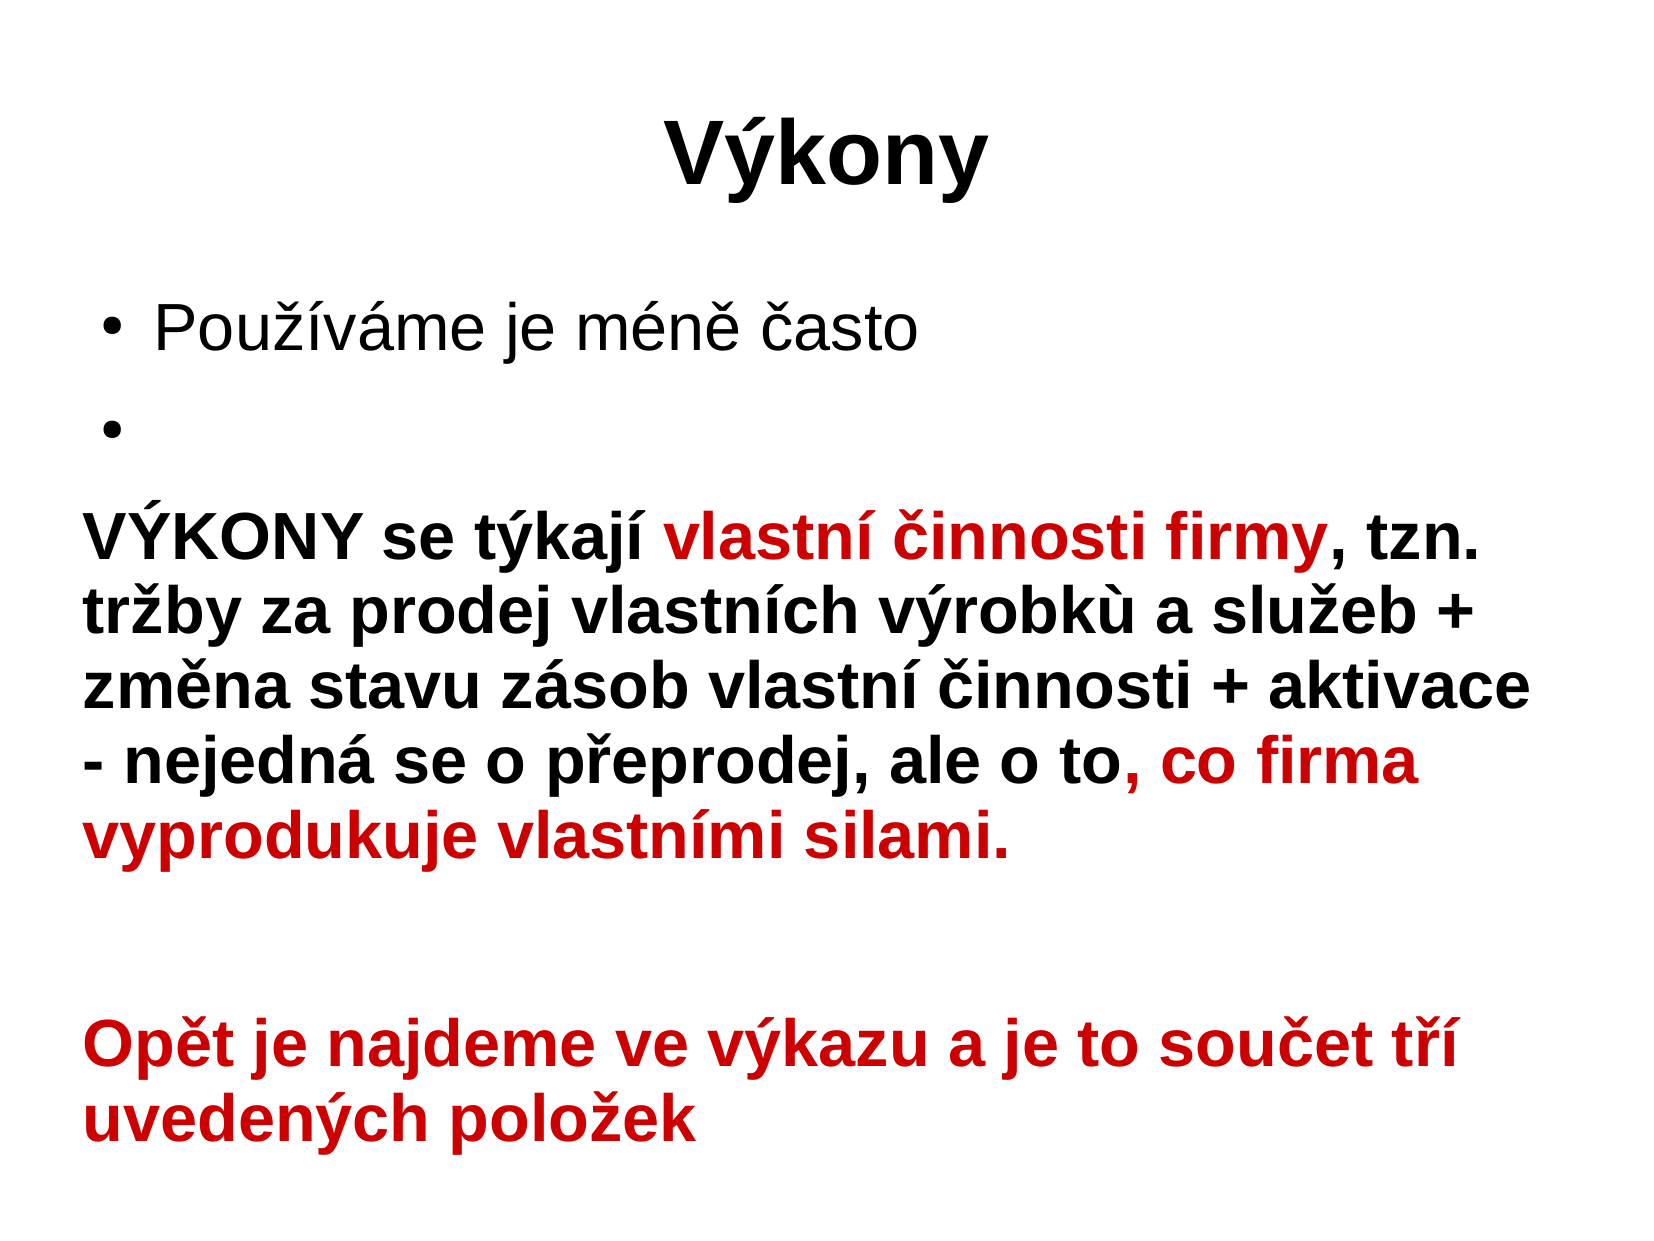

# Výkony
Používáme je méně často
VÝKONY se týkají vlastní činnosti firmy, tzn. tržby za prodej vlastních výrobkù a služeb + změna stavu zásob vlastní činnosti + aktivace - nejedná se o přeprodej, ale o to, co firma vyprodukuje vlastními silami.
Opět je najdeme ve výkazu a je to součet tří uvedených položek